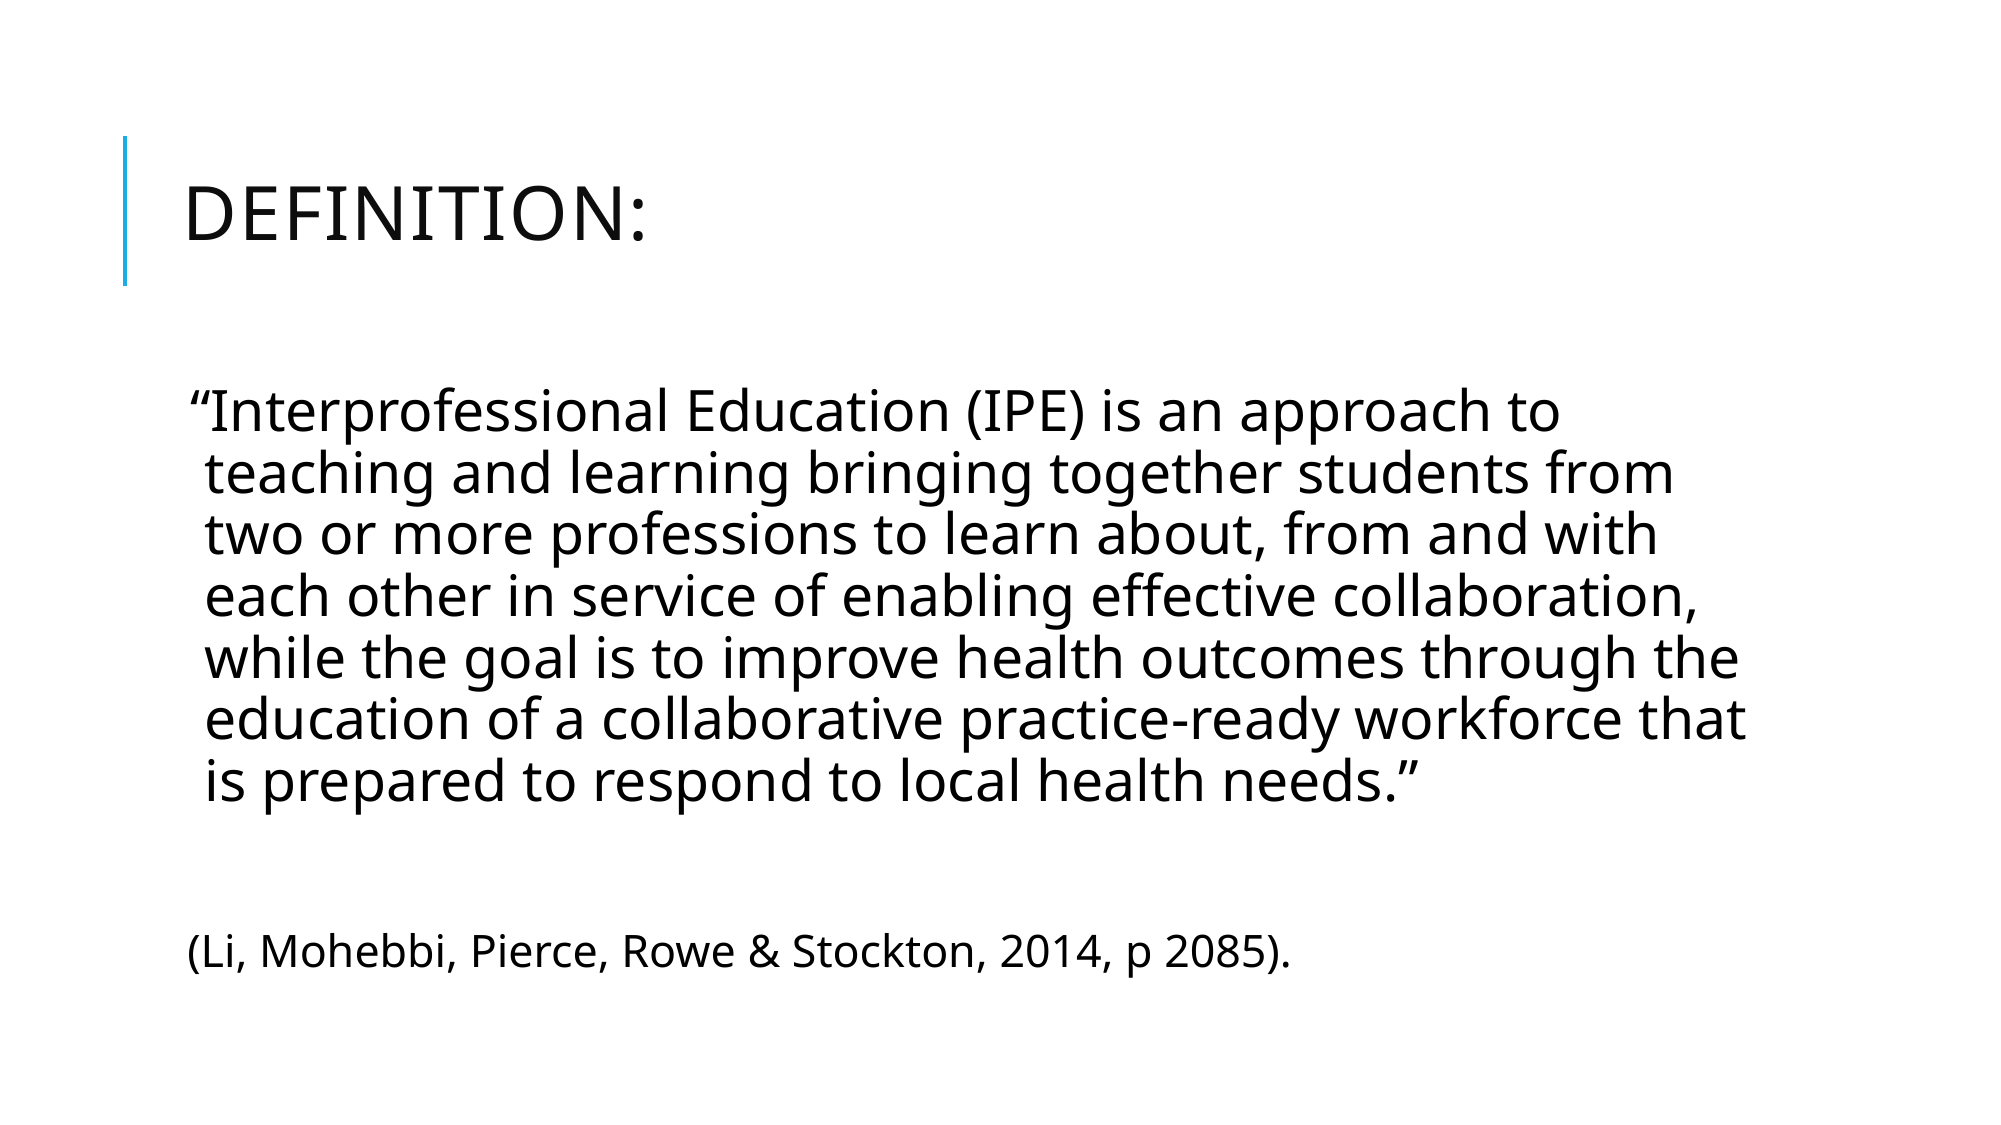

# Definition:
“Interprofessional Education (IPE) is an approach to teaching and learning bringing together students from two or more professions to learn about, from and with each other in service of enabling effective collaboration, while the goal is to improve health outcomes through the education of a collaborative practice-ready workforce that is prepared to respond to local health needs.”
 (Li, Mohebbi, Pierce, Rowe & Stockton, 2014, p 2085).